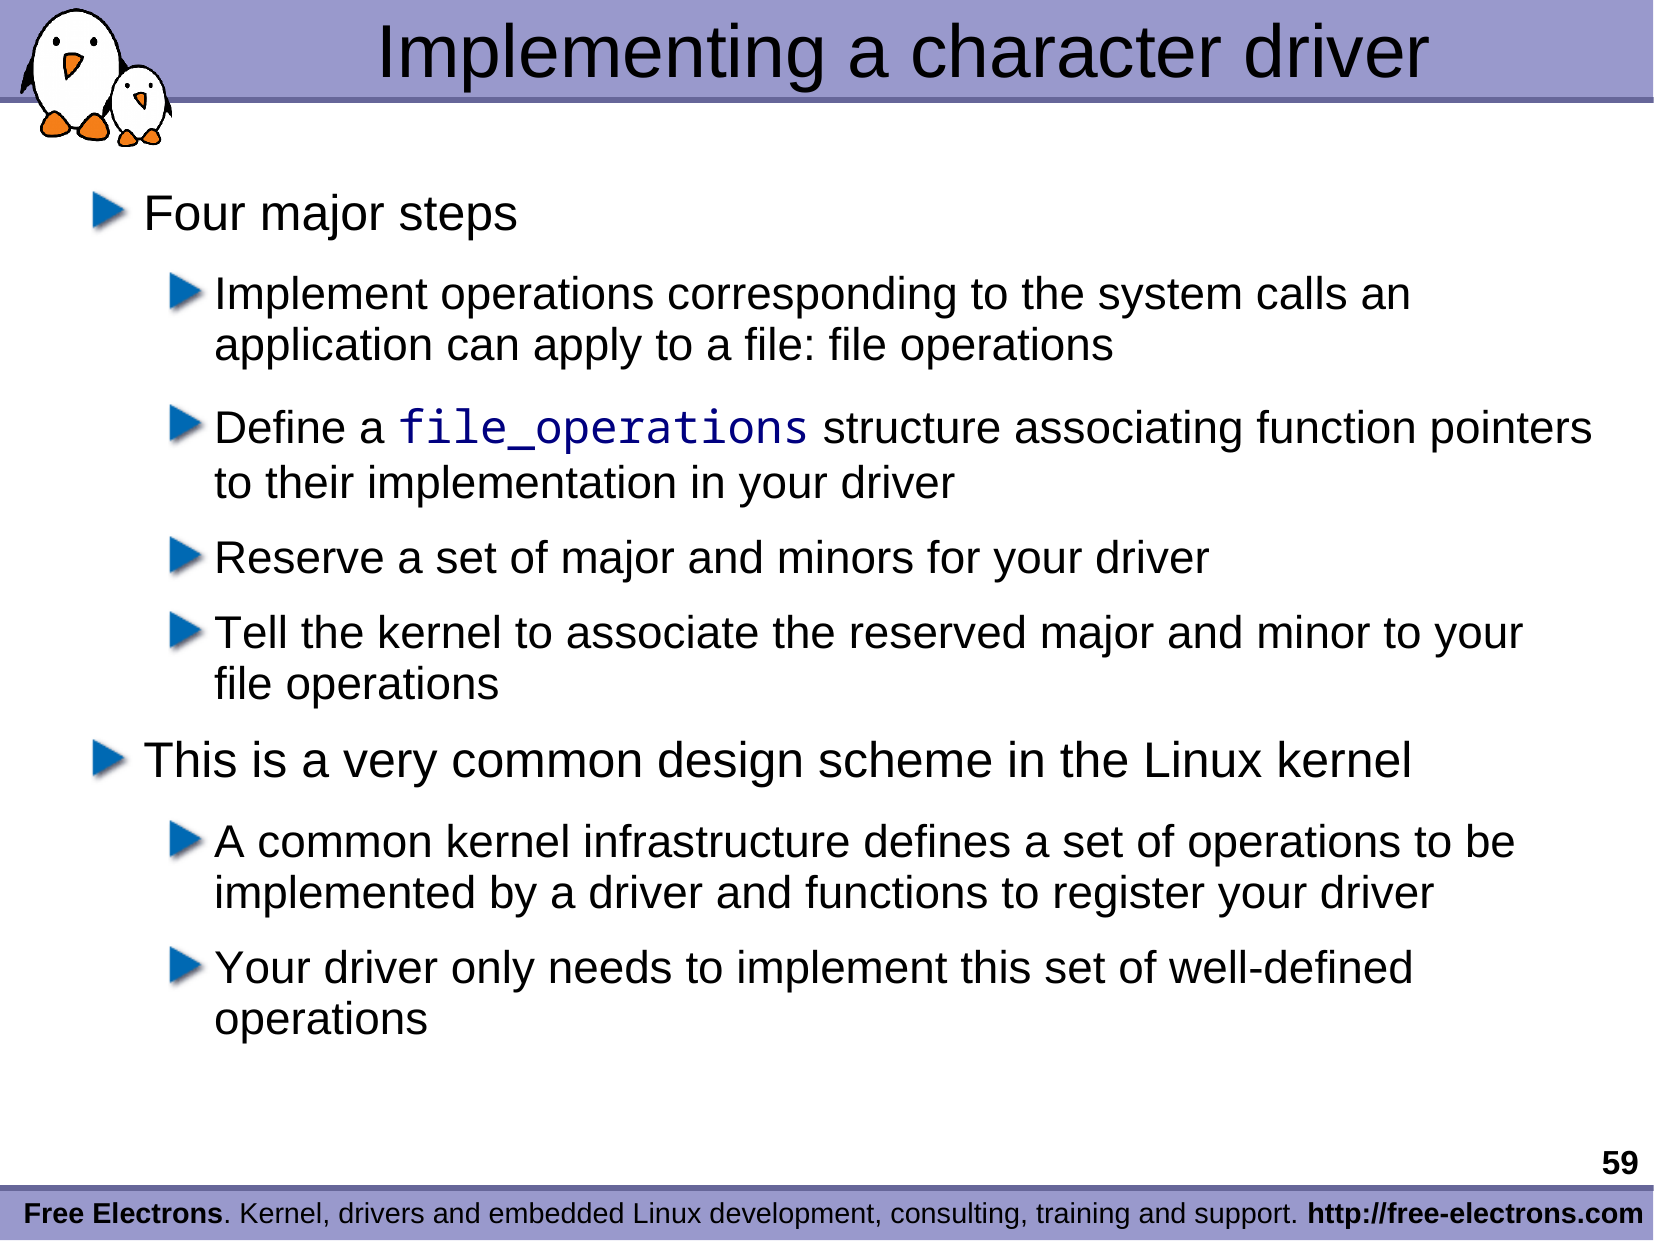

# Implementing a character driver
Four major steps
Implement operations corresponding to the system calls an application can apply to a file: file operations
Define a file_operations structure associating function pointers to their implementation in your driver
Reserve a set of major and minors for your driver
Tell the kernel to associate the reserved major and minor to your file operations
This is a very common design scheme in the Linux kernel
A common kernel infrastructure defines a set of operations to be implemented by a driver and functions to register your driver
Your driver only needs to implement this set of well-defined operations